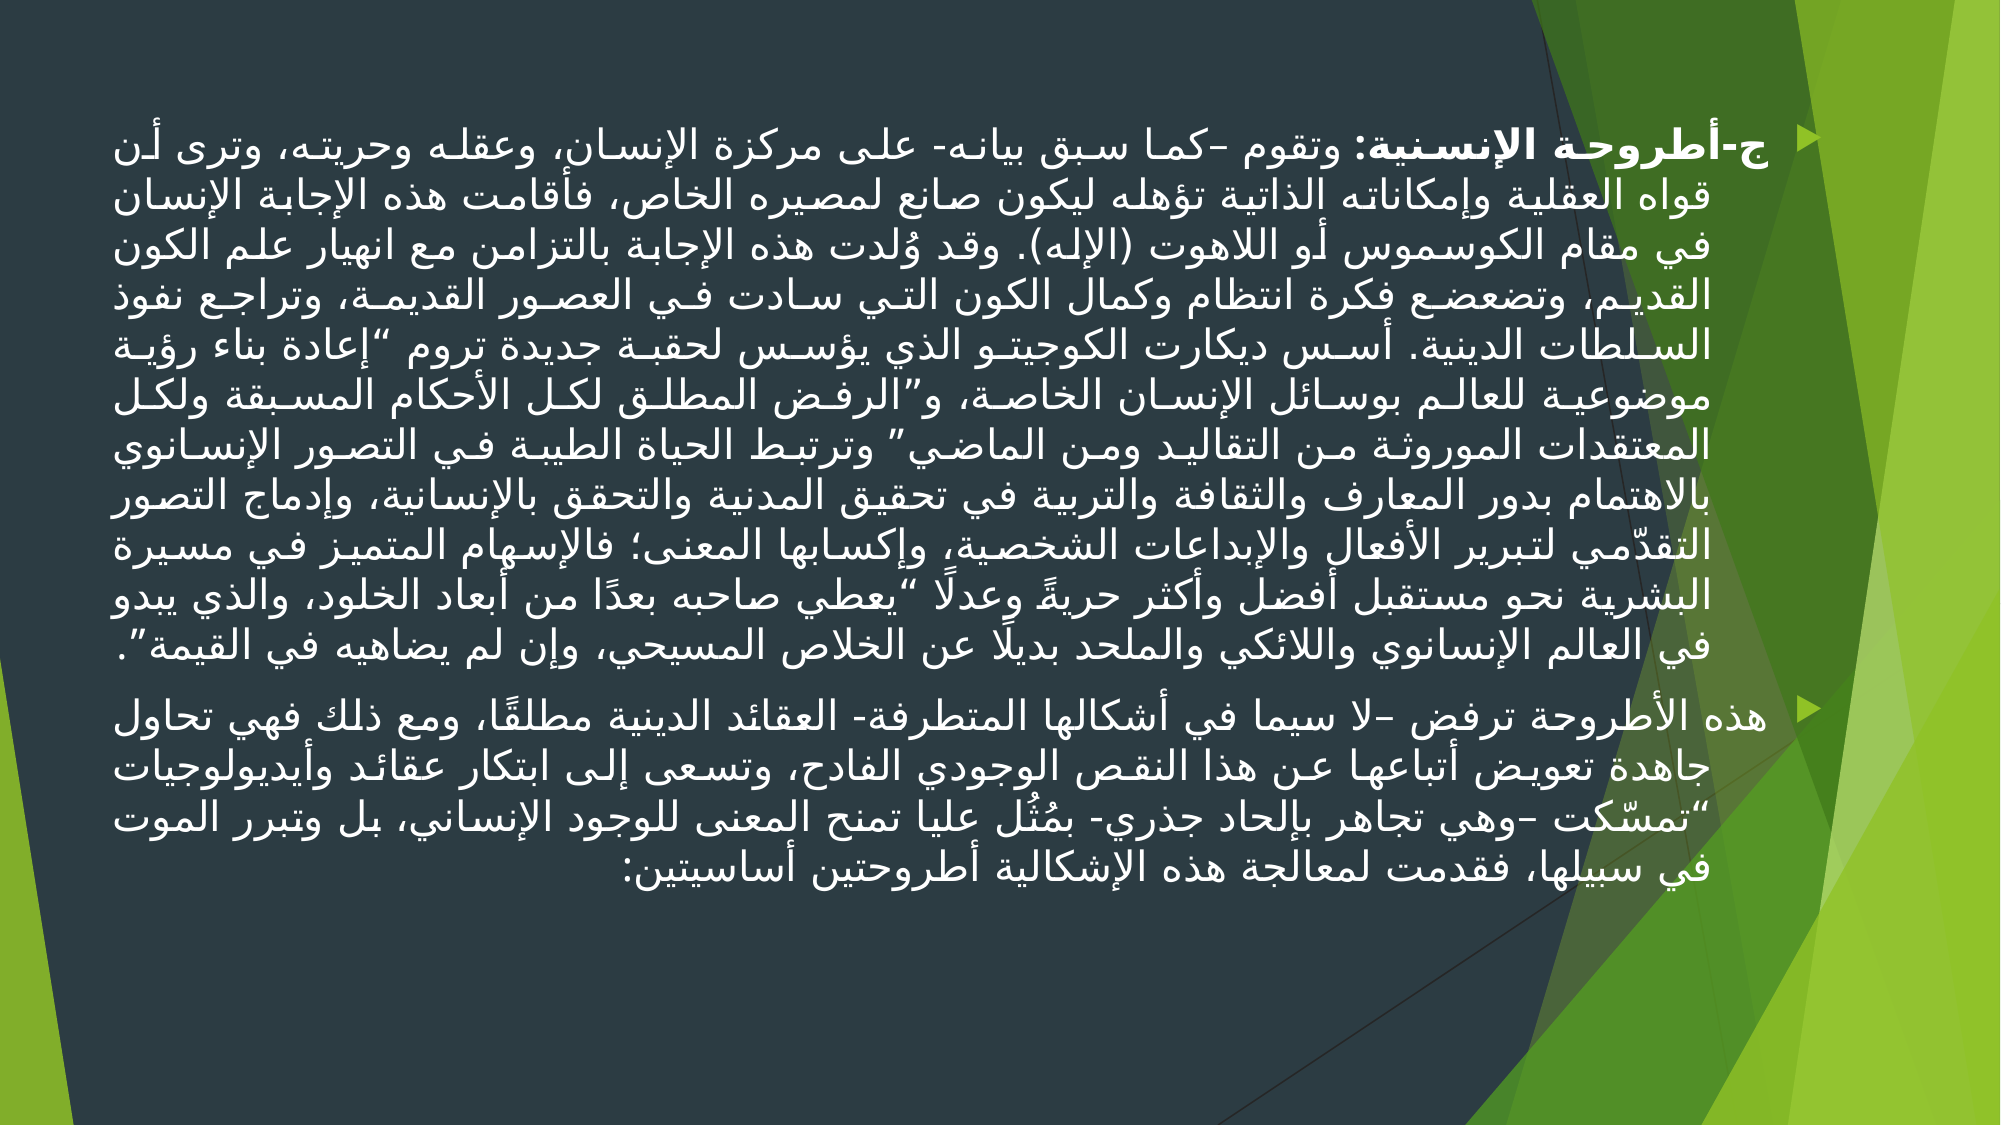

# ج-أطروحة الإنسنية: وتقوم –كما سبق بيانه- على مركزة الإنسان، وعقله وحريته، وترى أن قواه العقلية وإمكاناته الذاتية تؤهله ليكون صانع لمصيره الخاص، فأقامت هذه الإجابة الإنسان في مقام الكوسموس أو اللاهوت (الإله). وقد وُلدت هذه الإجابة بالتزامن مع انهيار علم الكون القديم، وتضعضع فكرة انتظام وكمال الكون التي سادت في العصور القديمة، وتراجع نفوذ السلطات الدينية. أسس ديكارت الكوجيتو الذي يؤسس لحقبة جديدة تروم “إعادة بناء رؤية موضوعية للعالم بوسائل الإنسان الخاصة، و”الرفض المطلق لكل الأحكام المسبقة ولكل المعتقدات الموروثة من التقاليد ومن الماضي” وترتبط الحياة الطيبة في التصور الإنسانوي بالاهتمام بدور المعارف والثقافة والتربية في تحقيق المدنية والتحقق بالإنسانية، وإدماج التصور التقدّمي لتبرير الأفعال والإبداعات الشخصية، وإكسابها المعنى؛ فالإسهام المتميز في مسيرة البشرية نحو مستقبل أفضل وأكثر حريةً وعدلًا “يعطي صاحبه بعدًا من أبعاد الخلود، والذي يبدو في العالم الإنسانوي واللائكي والملحد بديلًا عن الخلاص المسيحي، وإن لم يضاهيه في القيمة”.
هذه الأطروحة ترفض –لا سيما في أشكالها المتطرفة- العقائد الدينية مطلقًا، ومع ذلك فهي تحاول جاهدة تعويض أتباعها عن هذا النقص الوجودي الفادح، وتسعى إلى ابتكار عقائد وأيديولوجيات “تمسّكت –وهي تجاهر بإلحاد جذري- بمُثُل عليا تمنح المعنى للوجود الإنساني، بل وتبرر الموت في سبيلها، فقدمت لمعالجة هذه الإشكالية أطروحتين أساسيتين: